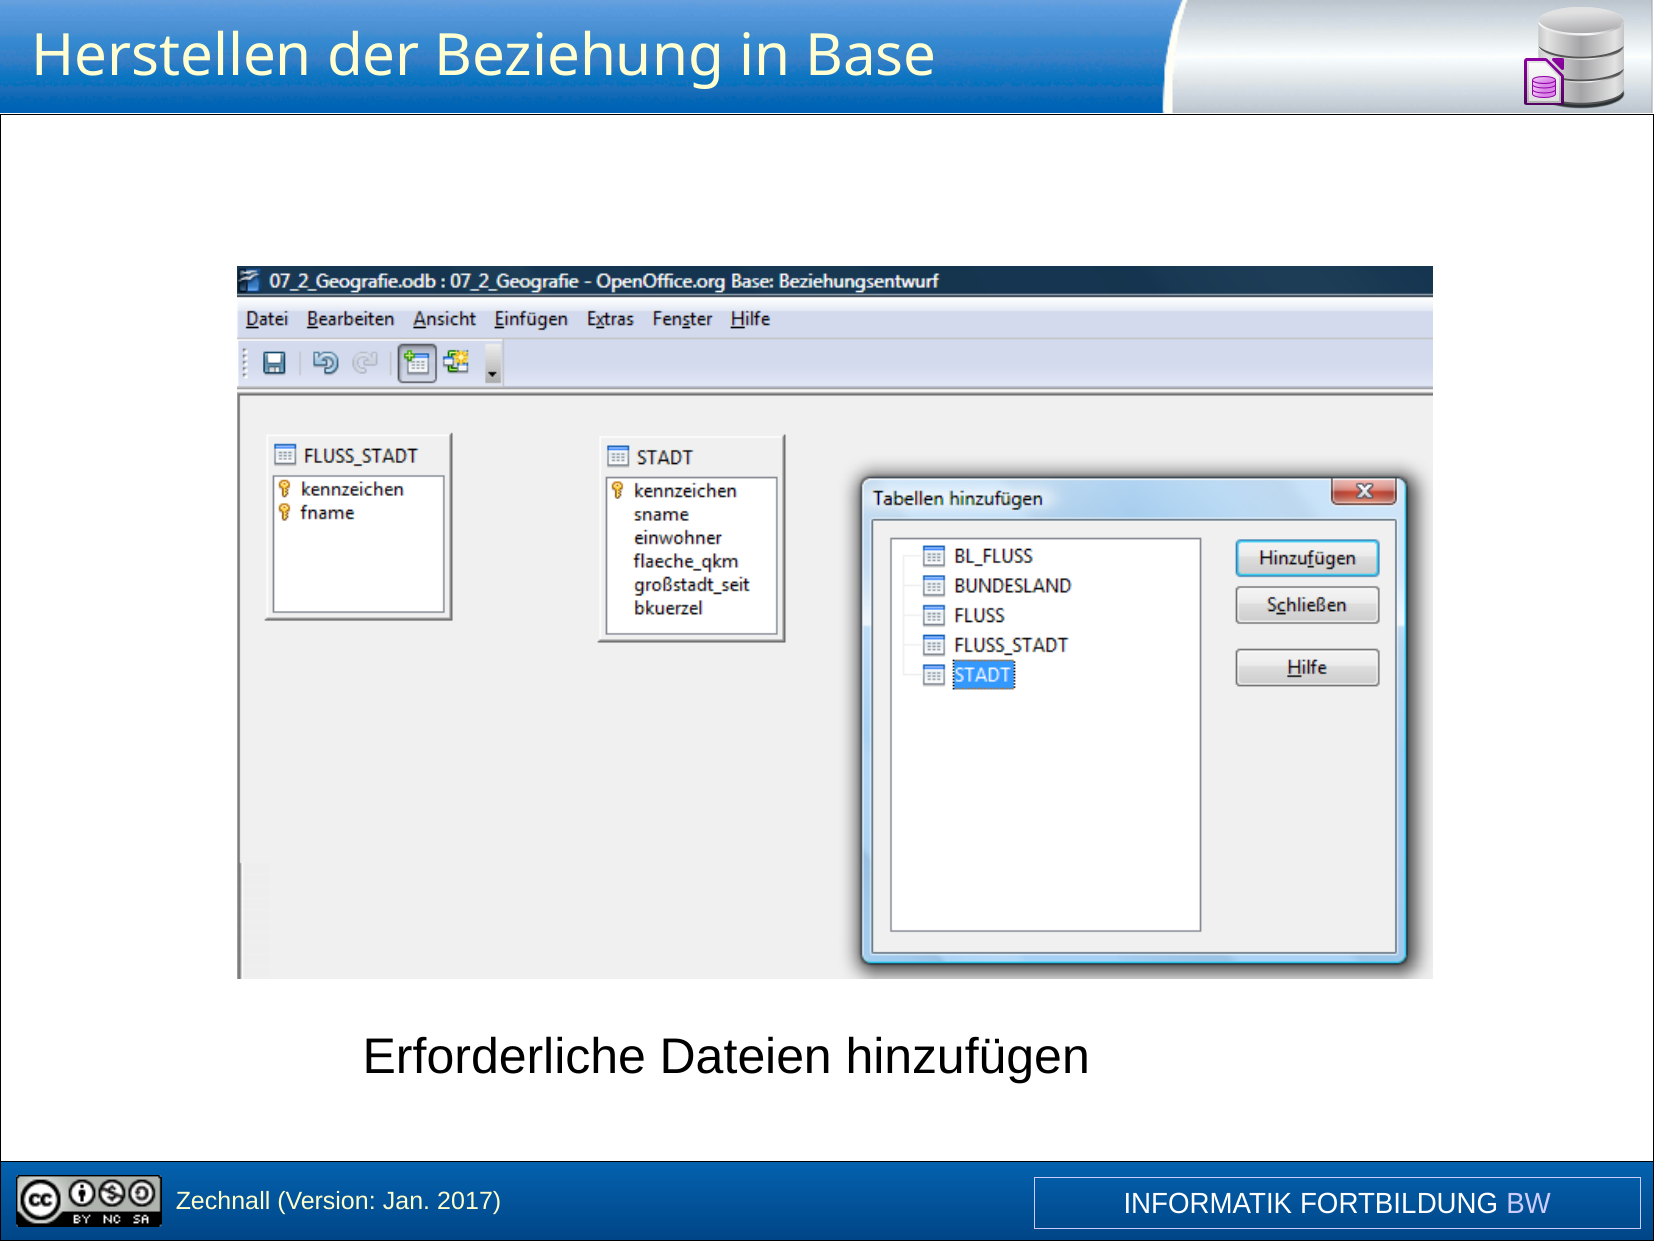

# Herstellen der Beziehung in Base
 Erforderliche Dateien hinzufügen